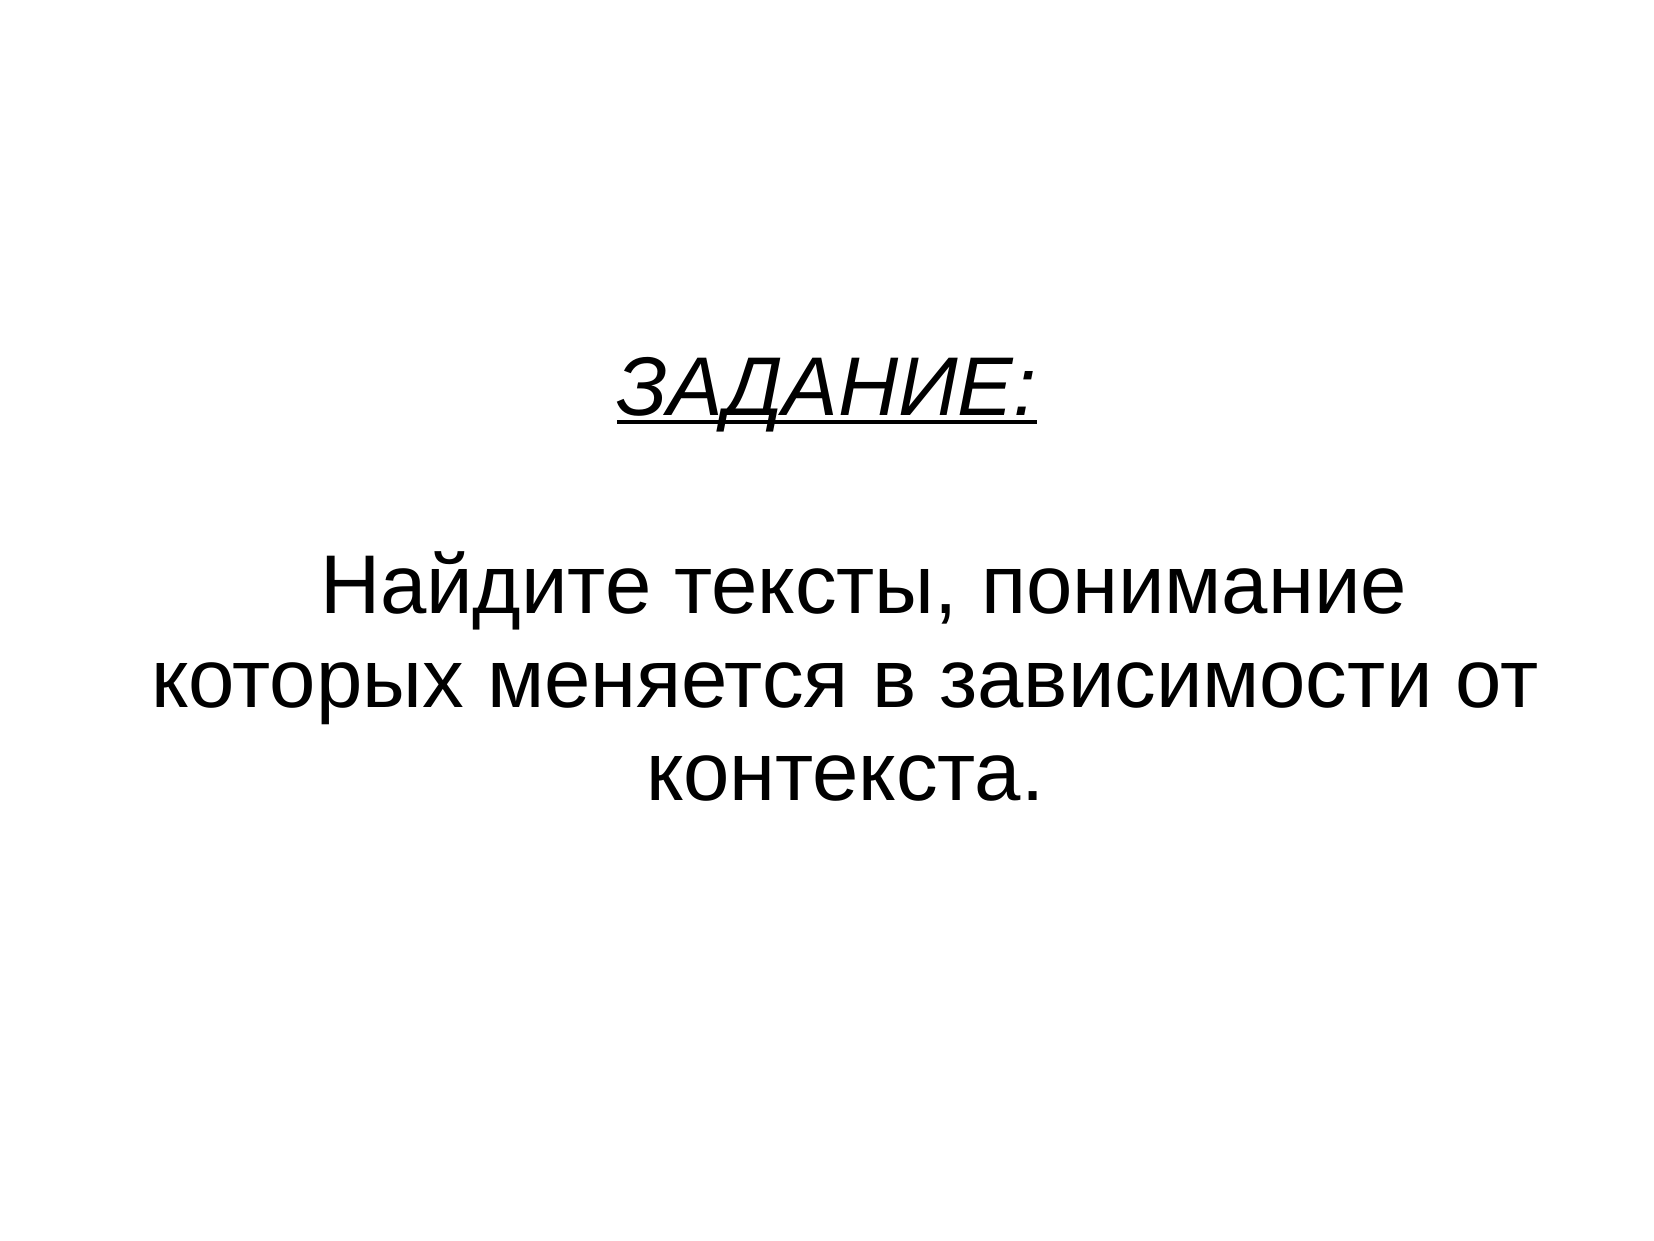

# ЗАДАНИЕ:
Найдите тексты, понимание которых меняется в зависимости от контекста.